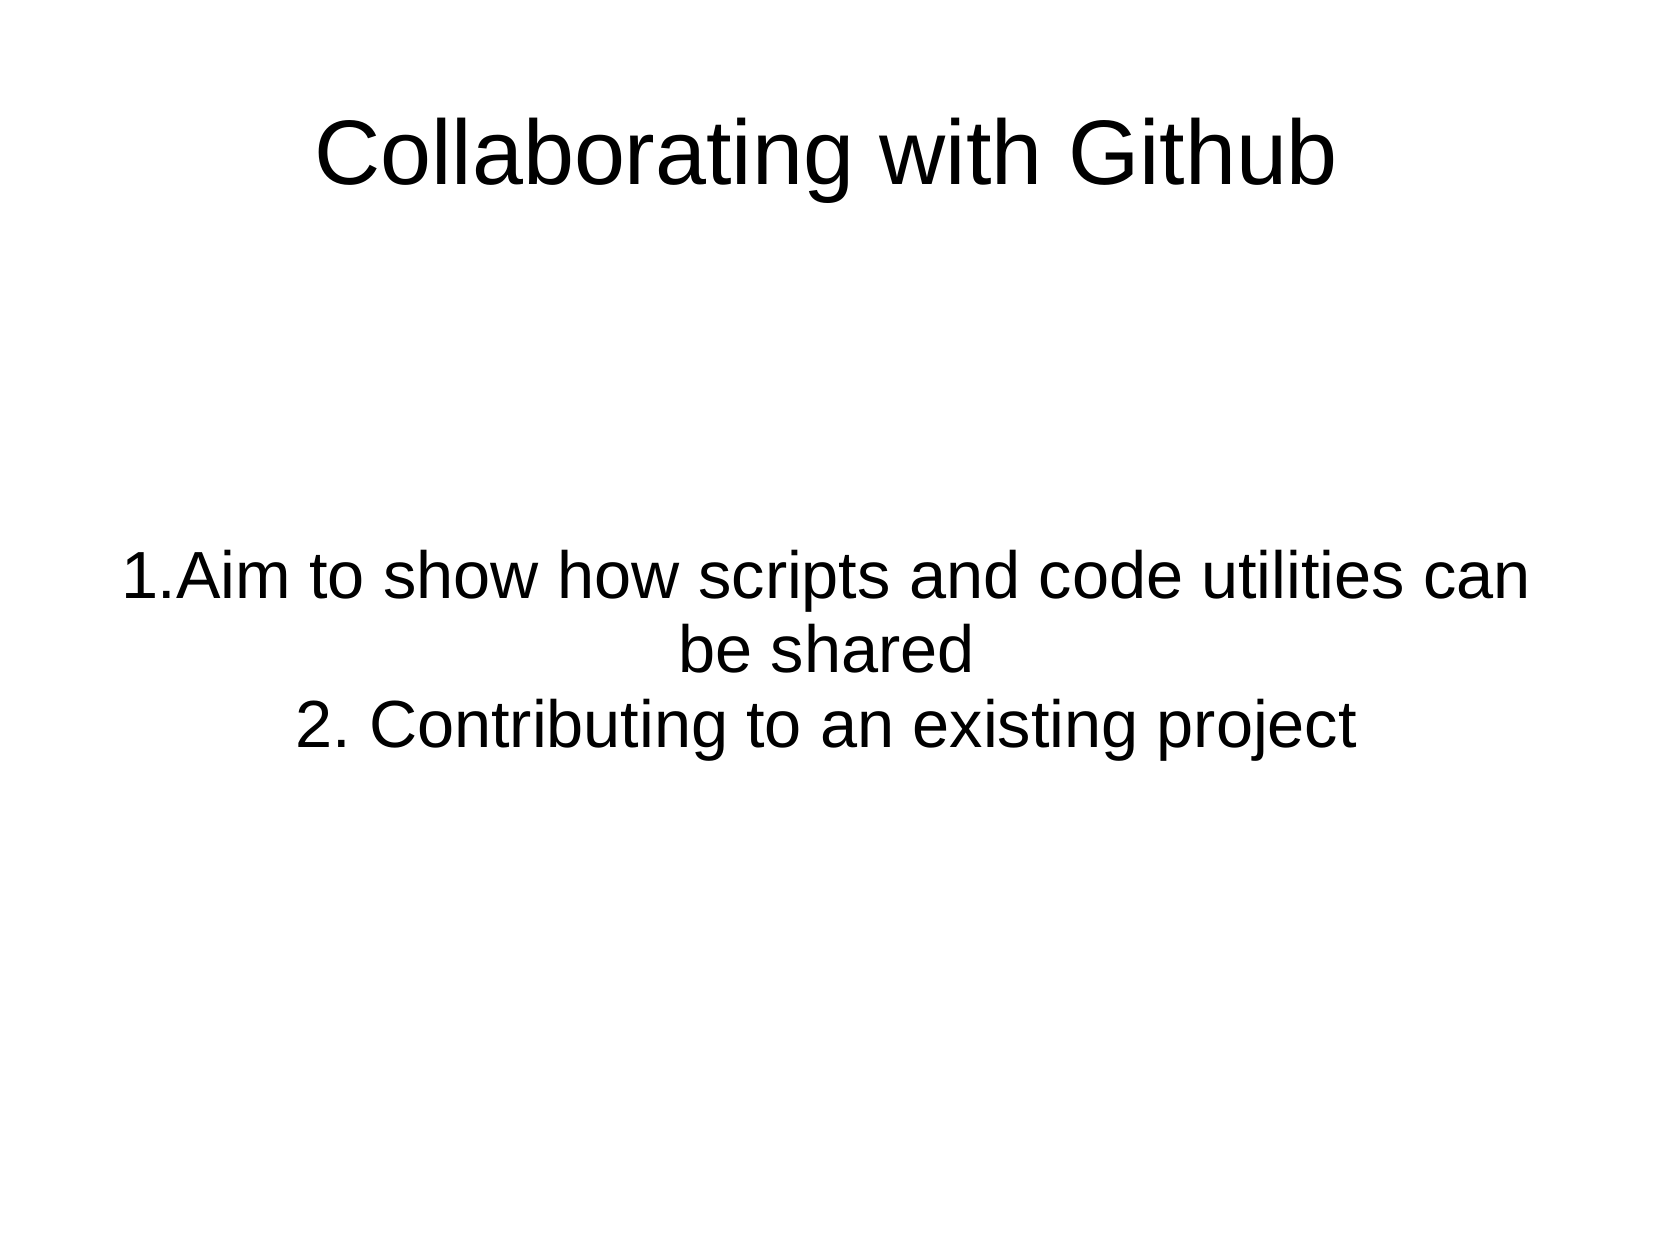

# Collaborating with Github
1.Aim to show how scripts and code utilities can be shared
2. Contributing to an existing project